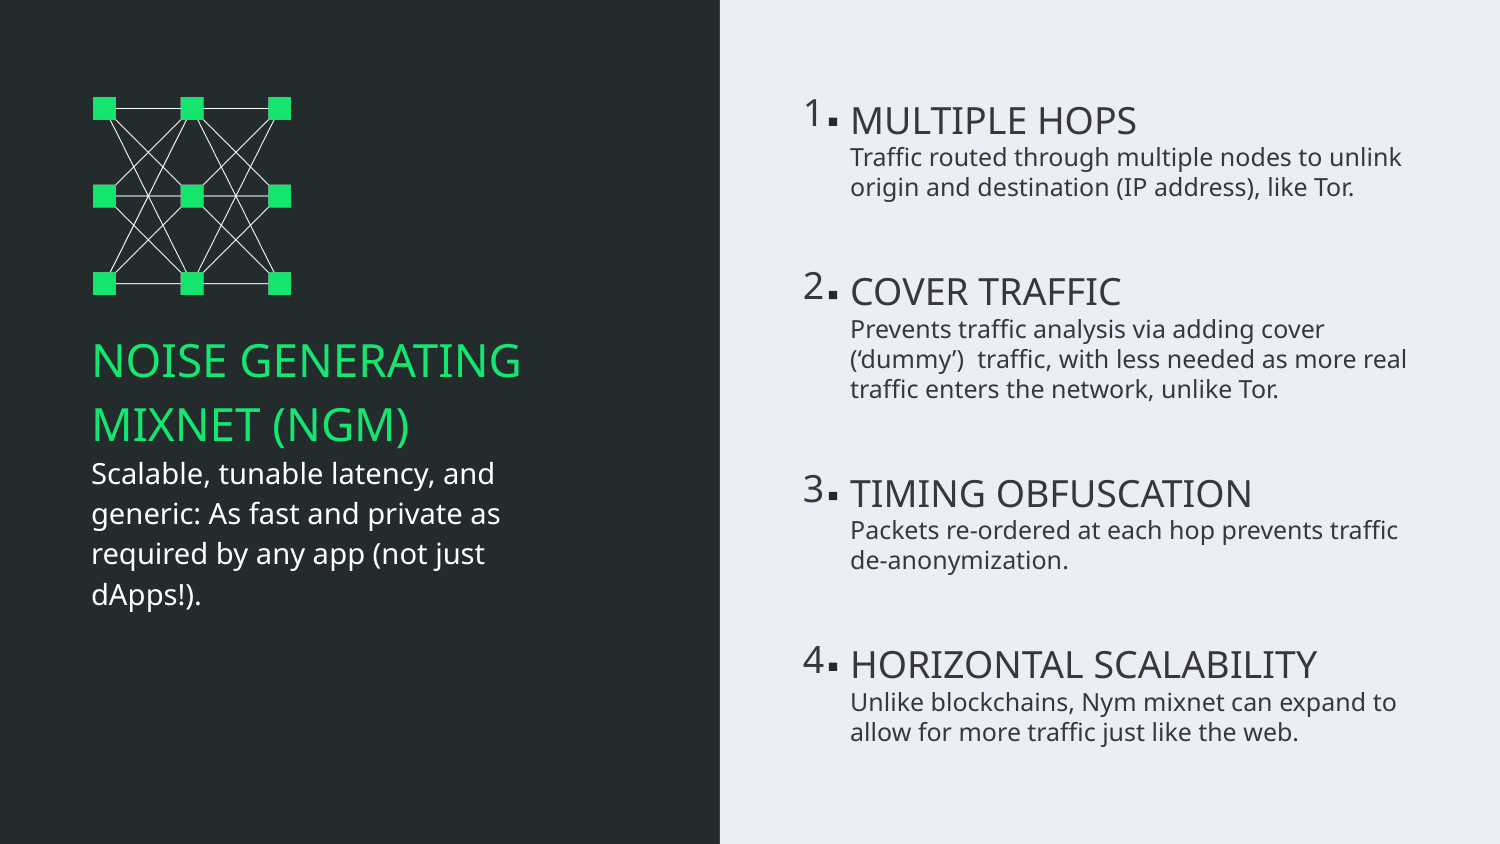

1
MULTIPLE HOPS
Traffic routed through multiple nodes to unlink origin and destination (IP address), like Tor.
COVER TRAFFIC
Prevents traffic analysis via adding cover (‘dummy’) traffic, with less needed as more real traffic enters the network, unlike Tor.
TIMING OBFUSCATION
Packets re-ordered at each hop prevents traffic de-anonymization.
HORIZONTAL SCALABILITY
Unlike blockchains, Nym mixnet can expand to allow for more traffic just like the web.
2
NOISE GENERATING MIXNET (NGM)
Scalable, tunable latency, and generic: As fast and private as required by any app (not just dApps!).
3
4